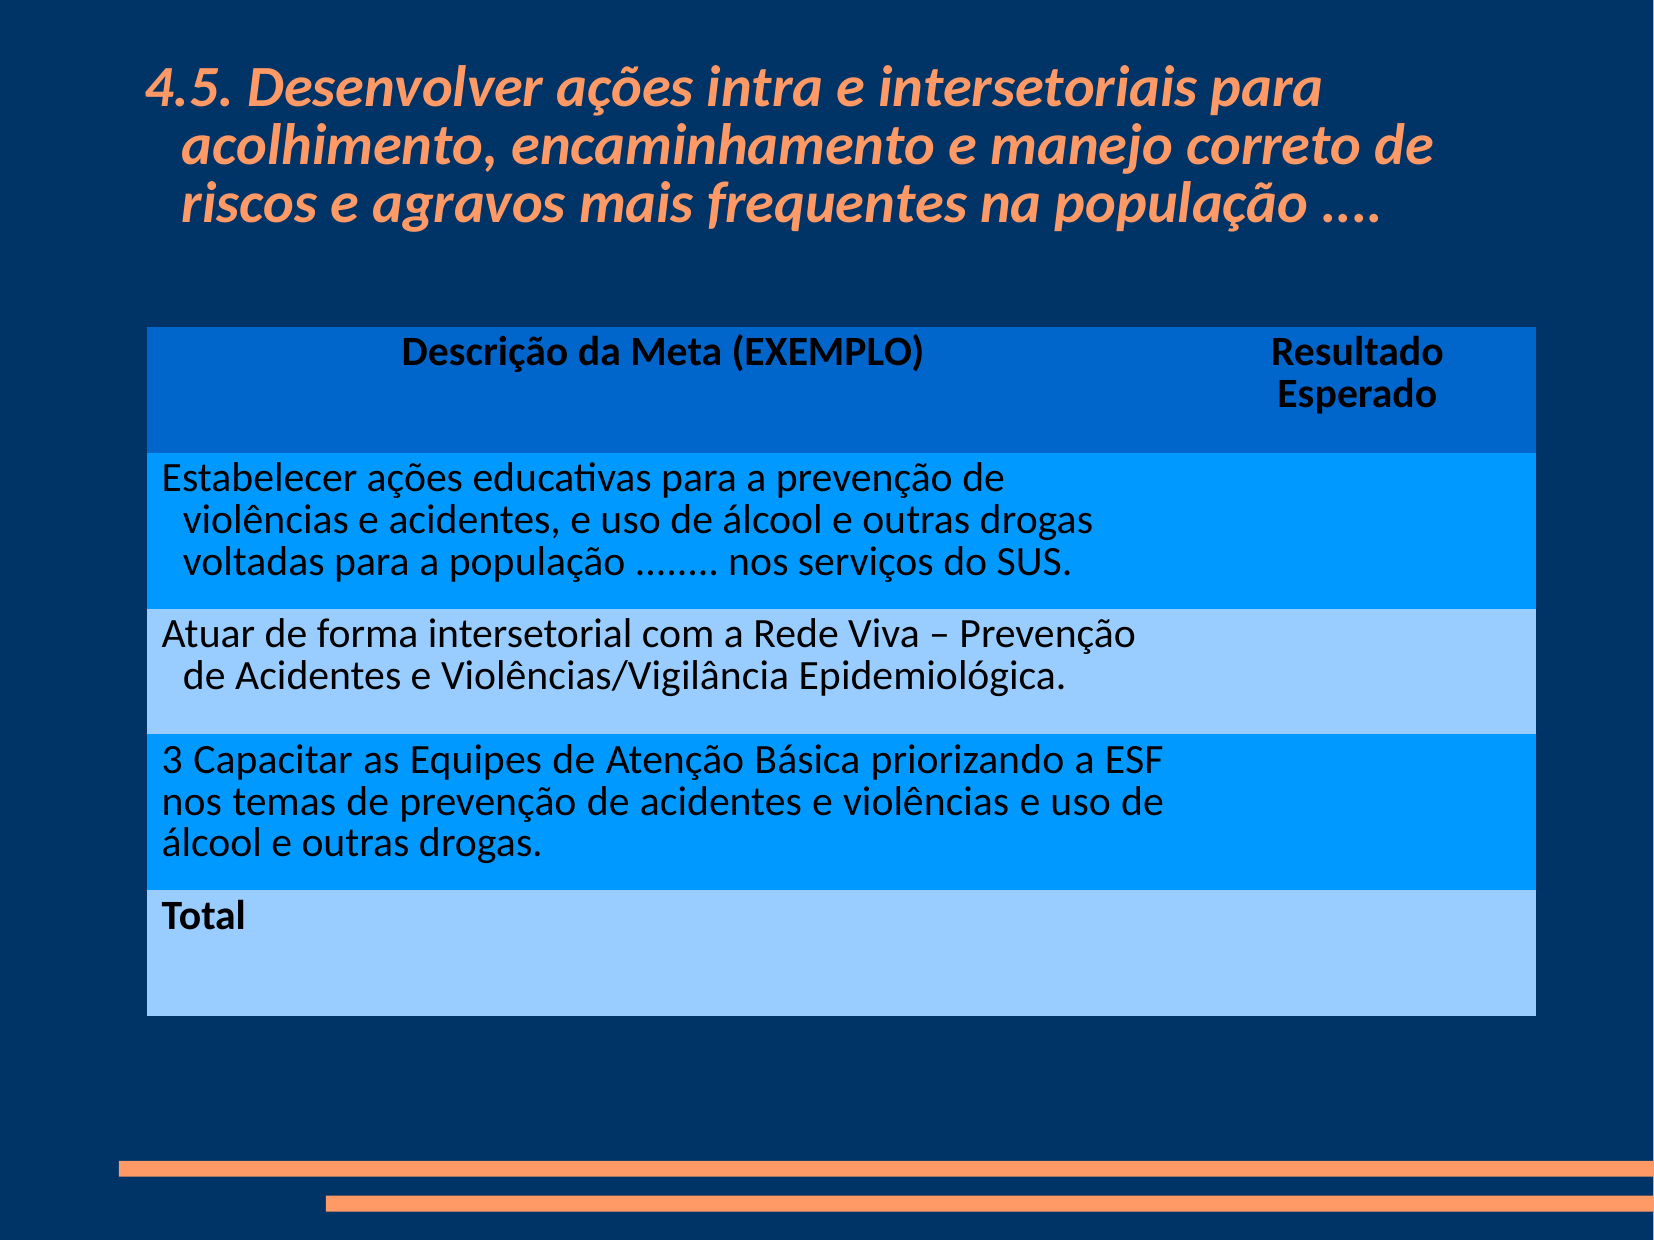

# 4.5. Desenvolver ações intra e intersetoriais para acolhimento, encaminhamento e manejo correto de riscos e agravos mais frequentes na população ....
| Descrição da Meta (EXEMPLO) | Resultado Esperado |
| --- | --- |
| Estabelecer ações educativas para a prevenção de violências e acidentes, e uso de álcool e outras drogas voltadas para a população ........ nos serviços do SUS. | |
| Atuar de forma intersetorial com a Rede Viva – Prevenção de Acidentes e Violências/Vigilância Epidemiológica. | |
| 3 Capacitar as Equipes de Atenção Básica priorizando a ESF nos temas de prevenção de acidentes e violências e uso de álcool e outras drogas. | |
| Total | |